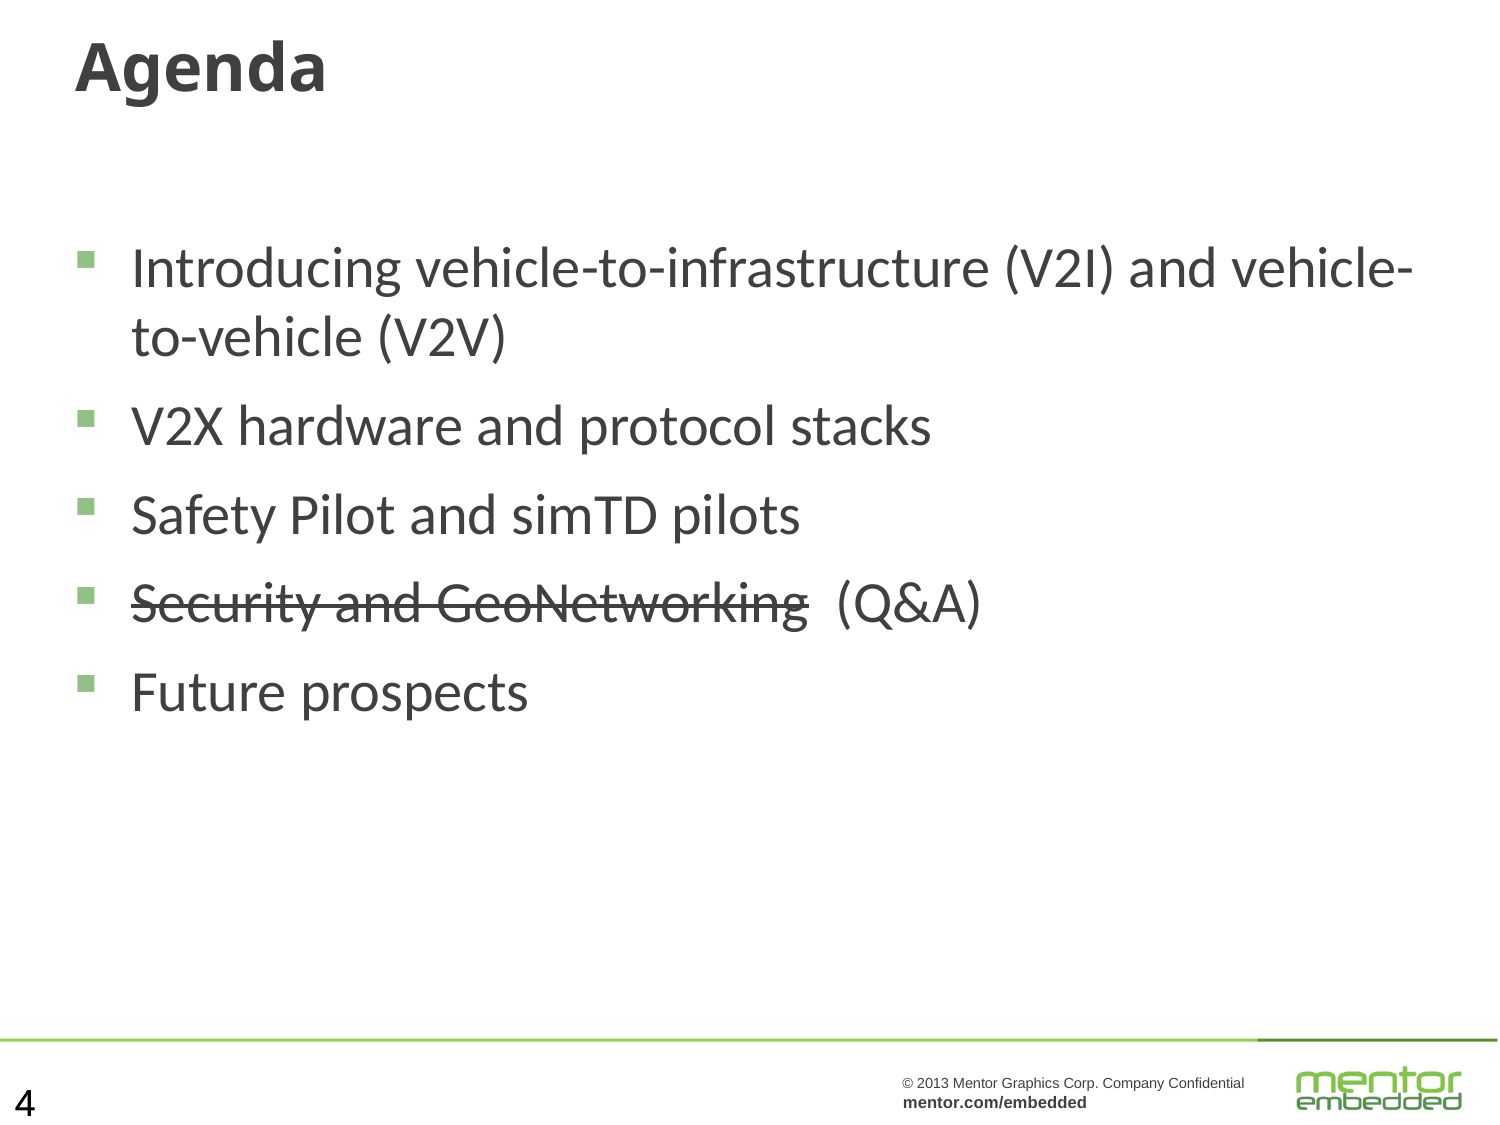

# Agenda
Introducing vehicle-to-infrastructure (V2I) and vehicle-to-vehicle (V2V)
V2X hardware and protocol stacks
Safety Pilot and simTD pilots
Security and GeoNetworking (Q&A)
Future prospects